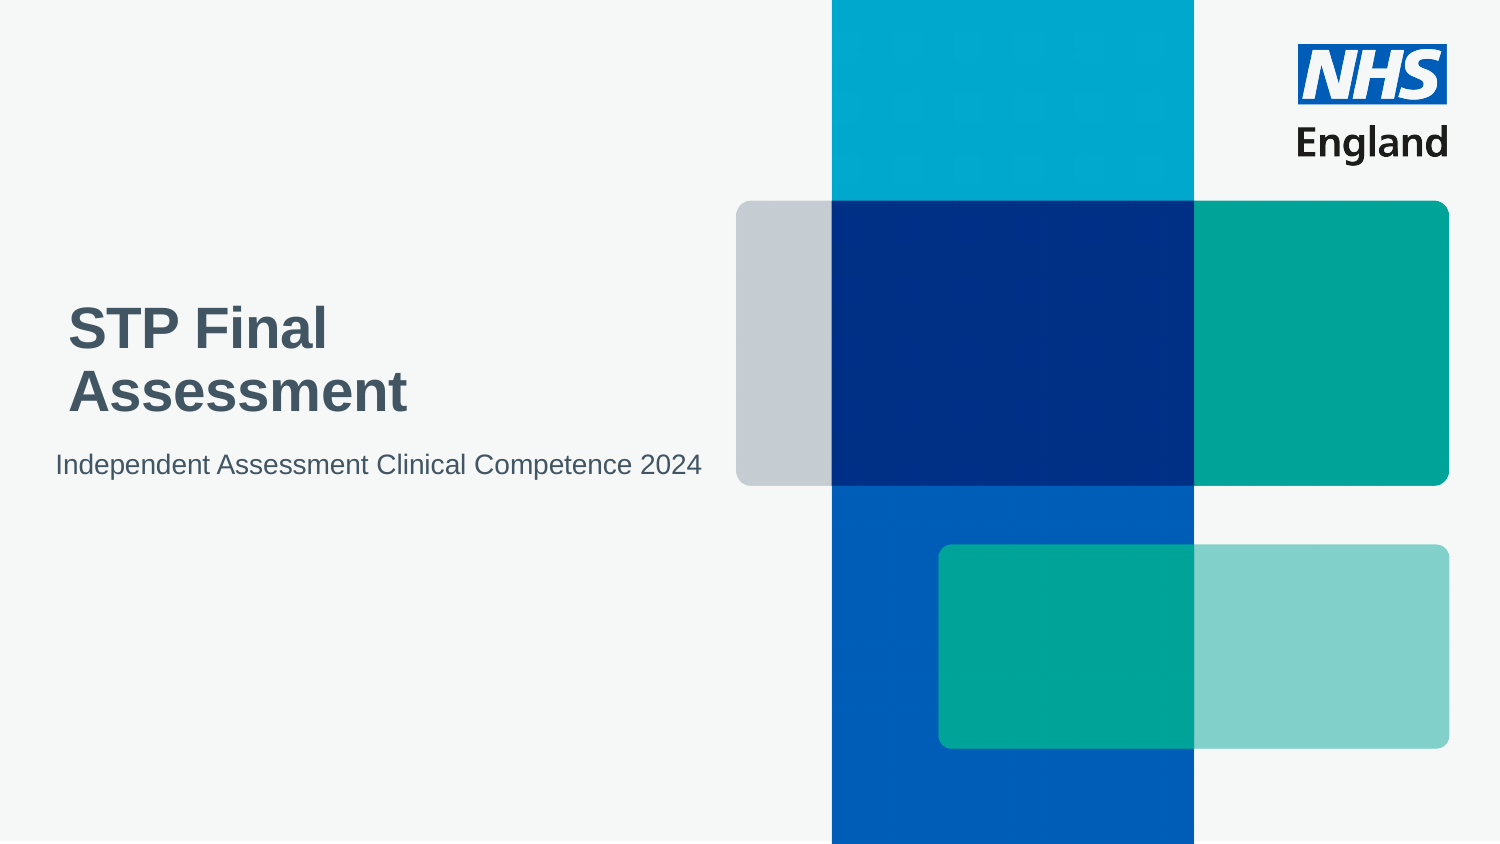

# STP Final Assessment
Independent Assessment Clinical Competence 2024